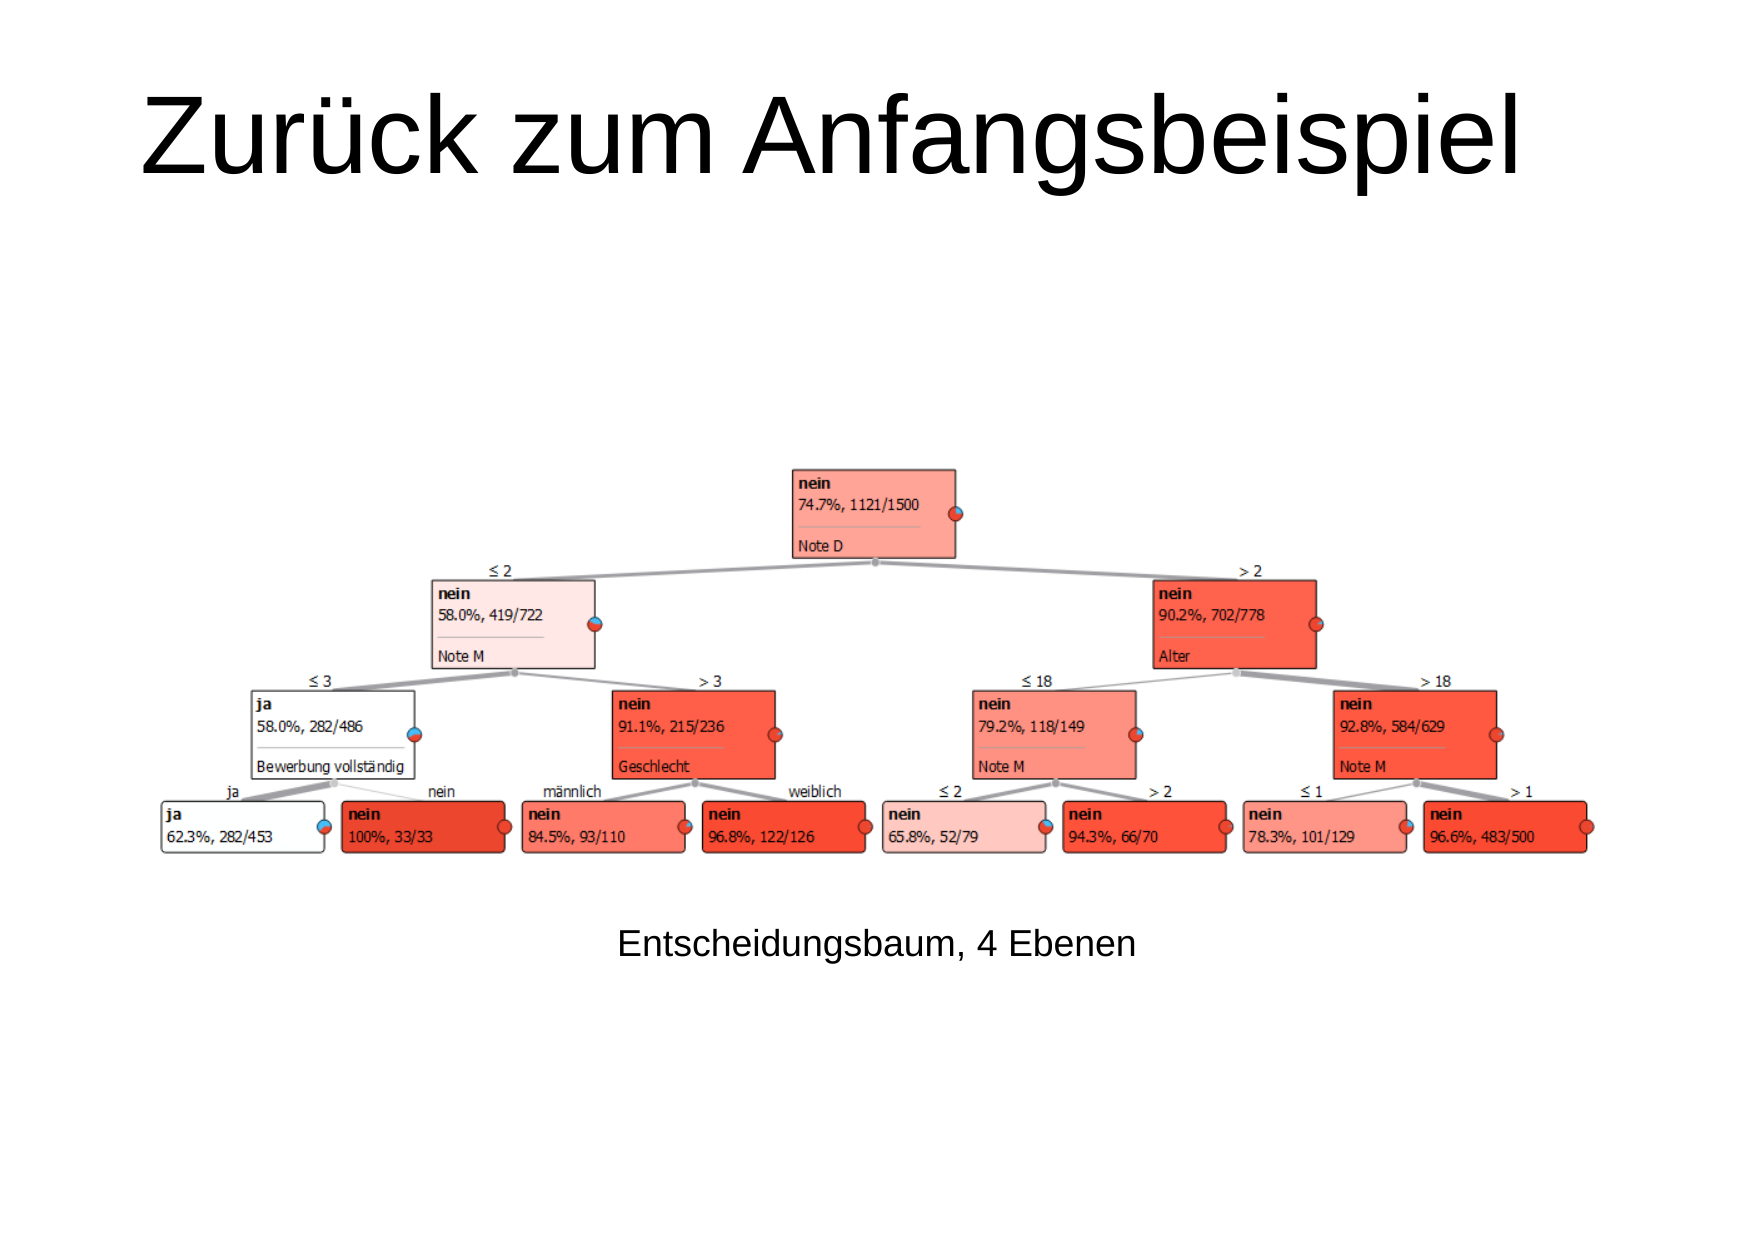

# Zurück zum Anfangsbeispiel
Entscheidungsbaum, 4 Ebenen